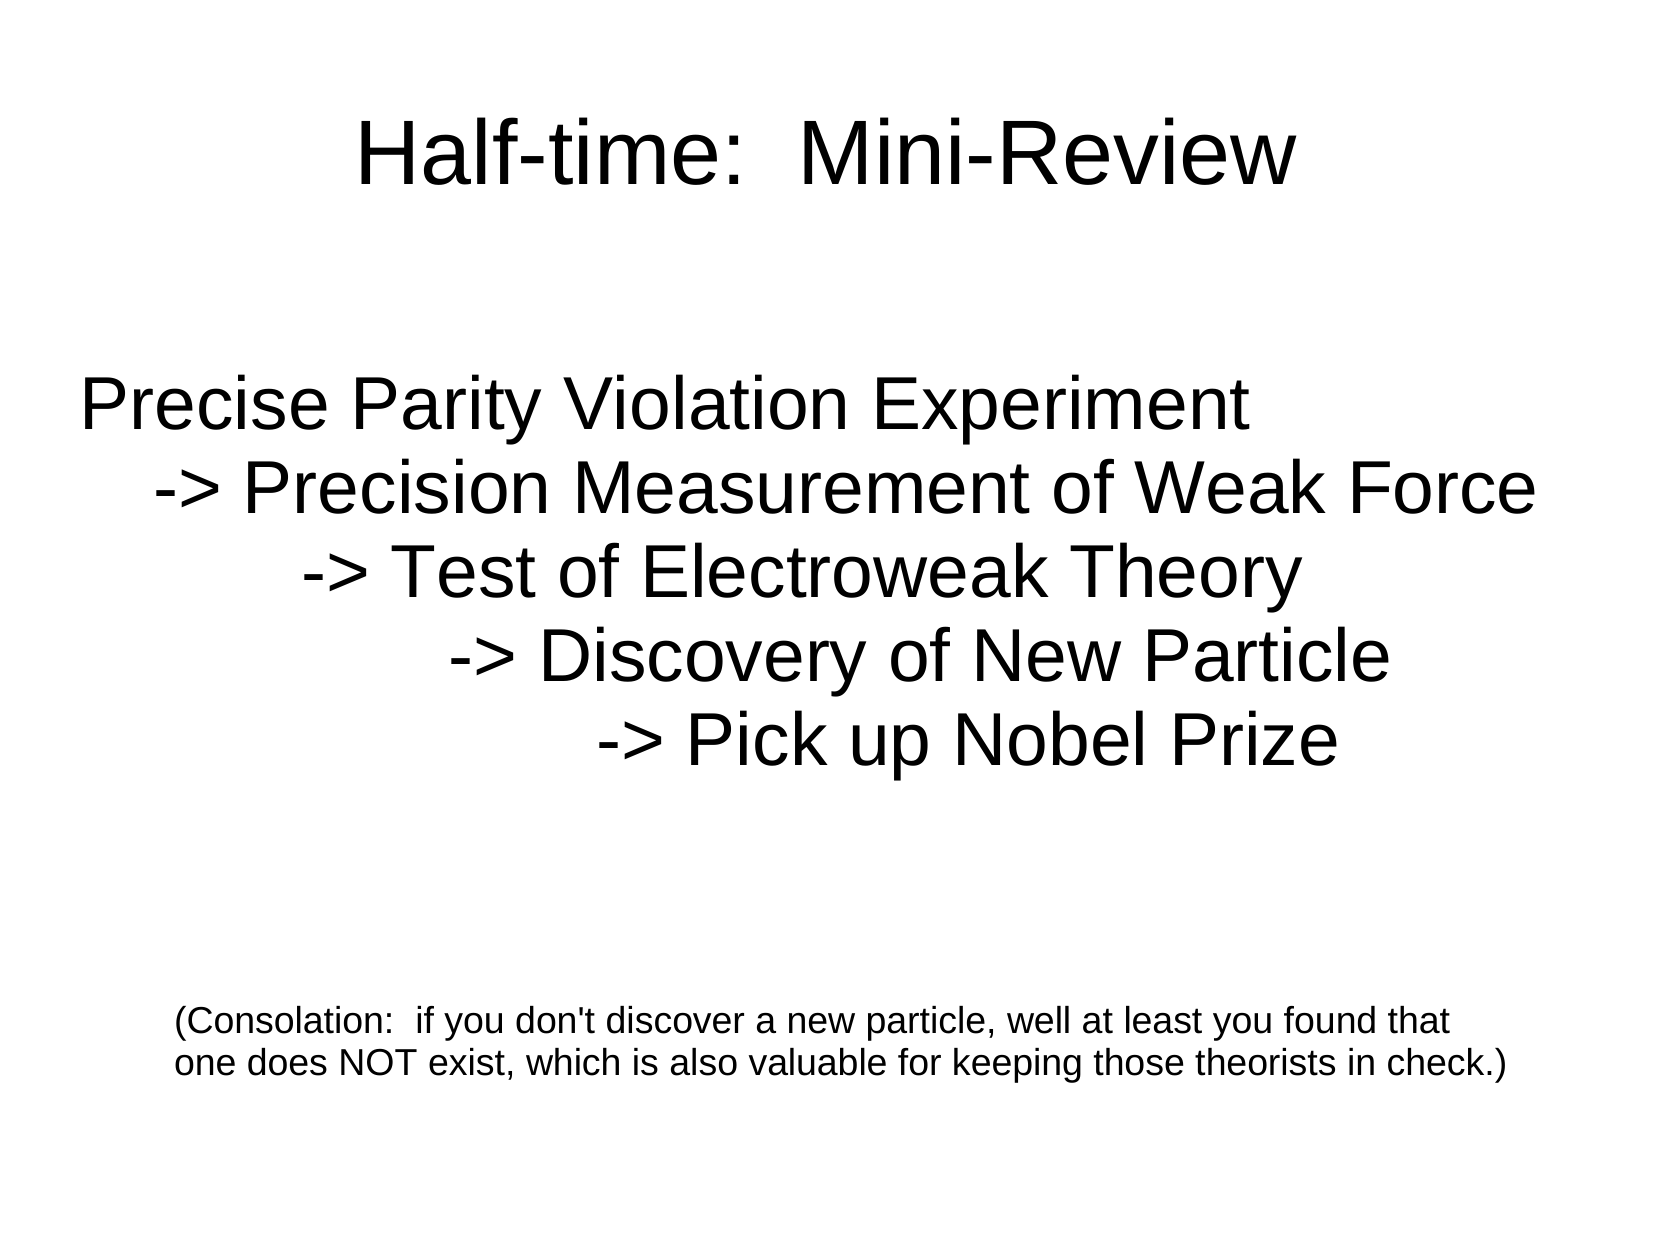

# Half-time: Mini-Review
Precise Parity Violation Experiment
	-> Precision Measurement of Weak Force
			-> Test of Electroweak Theory
					-> Discovery of New Particle
							-> Pick up Nobel Prize
(Consolation: if you don't discover a new particle, well at least you found that
one does NOT exist, which is also valuable for keeping those theorists in check.)